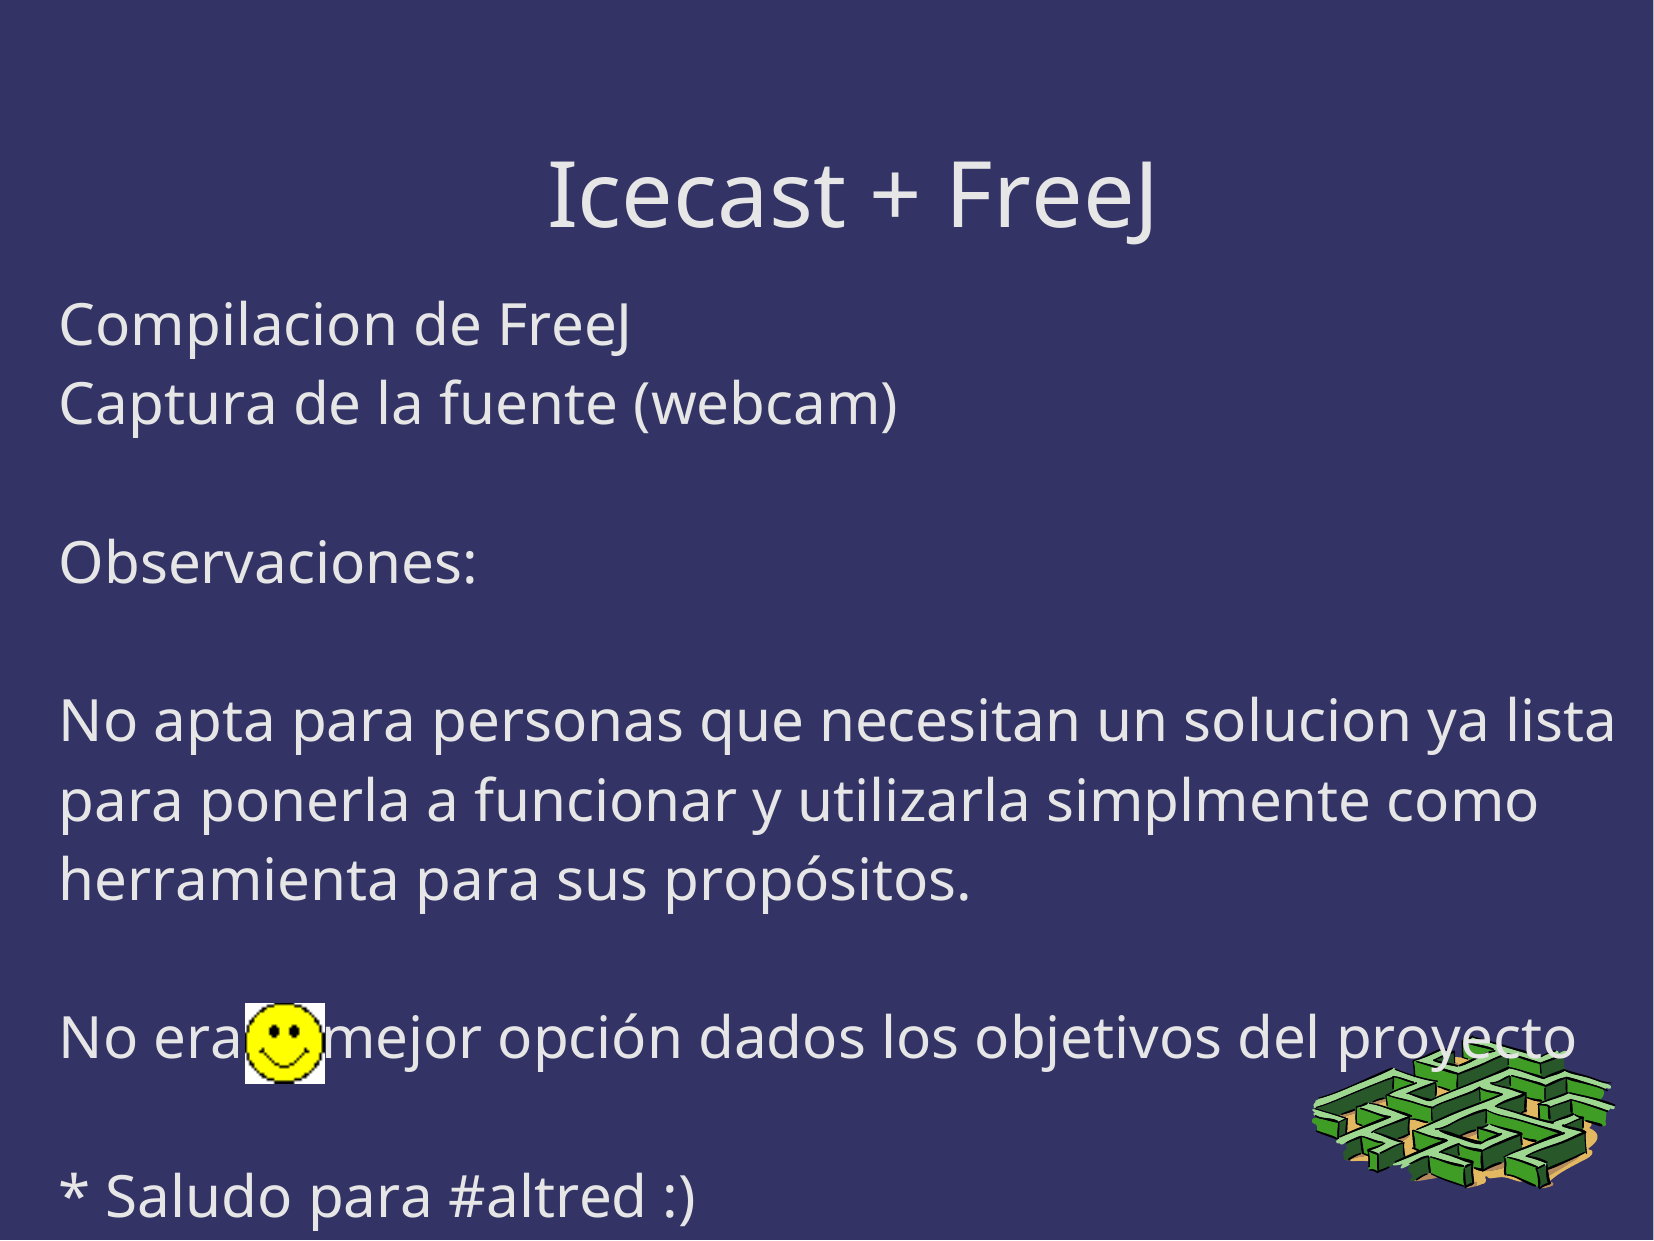

Icecast + FreeJ
# Compilacion de FreeJ
Captura de la fuente (webcam)
Observaciones:
No apta para personas que necesitan un solucion ya lista para ponerla a funcionar y utilizarla simplmente como herramienta para sus propósitos.
No era la mejor opción dados los objetivos del proyecto
* Saludo para #altred :)